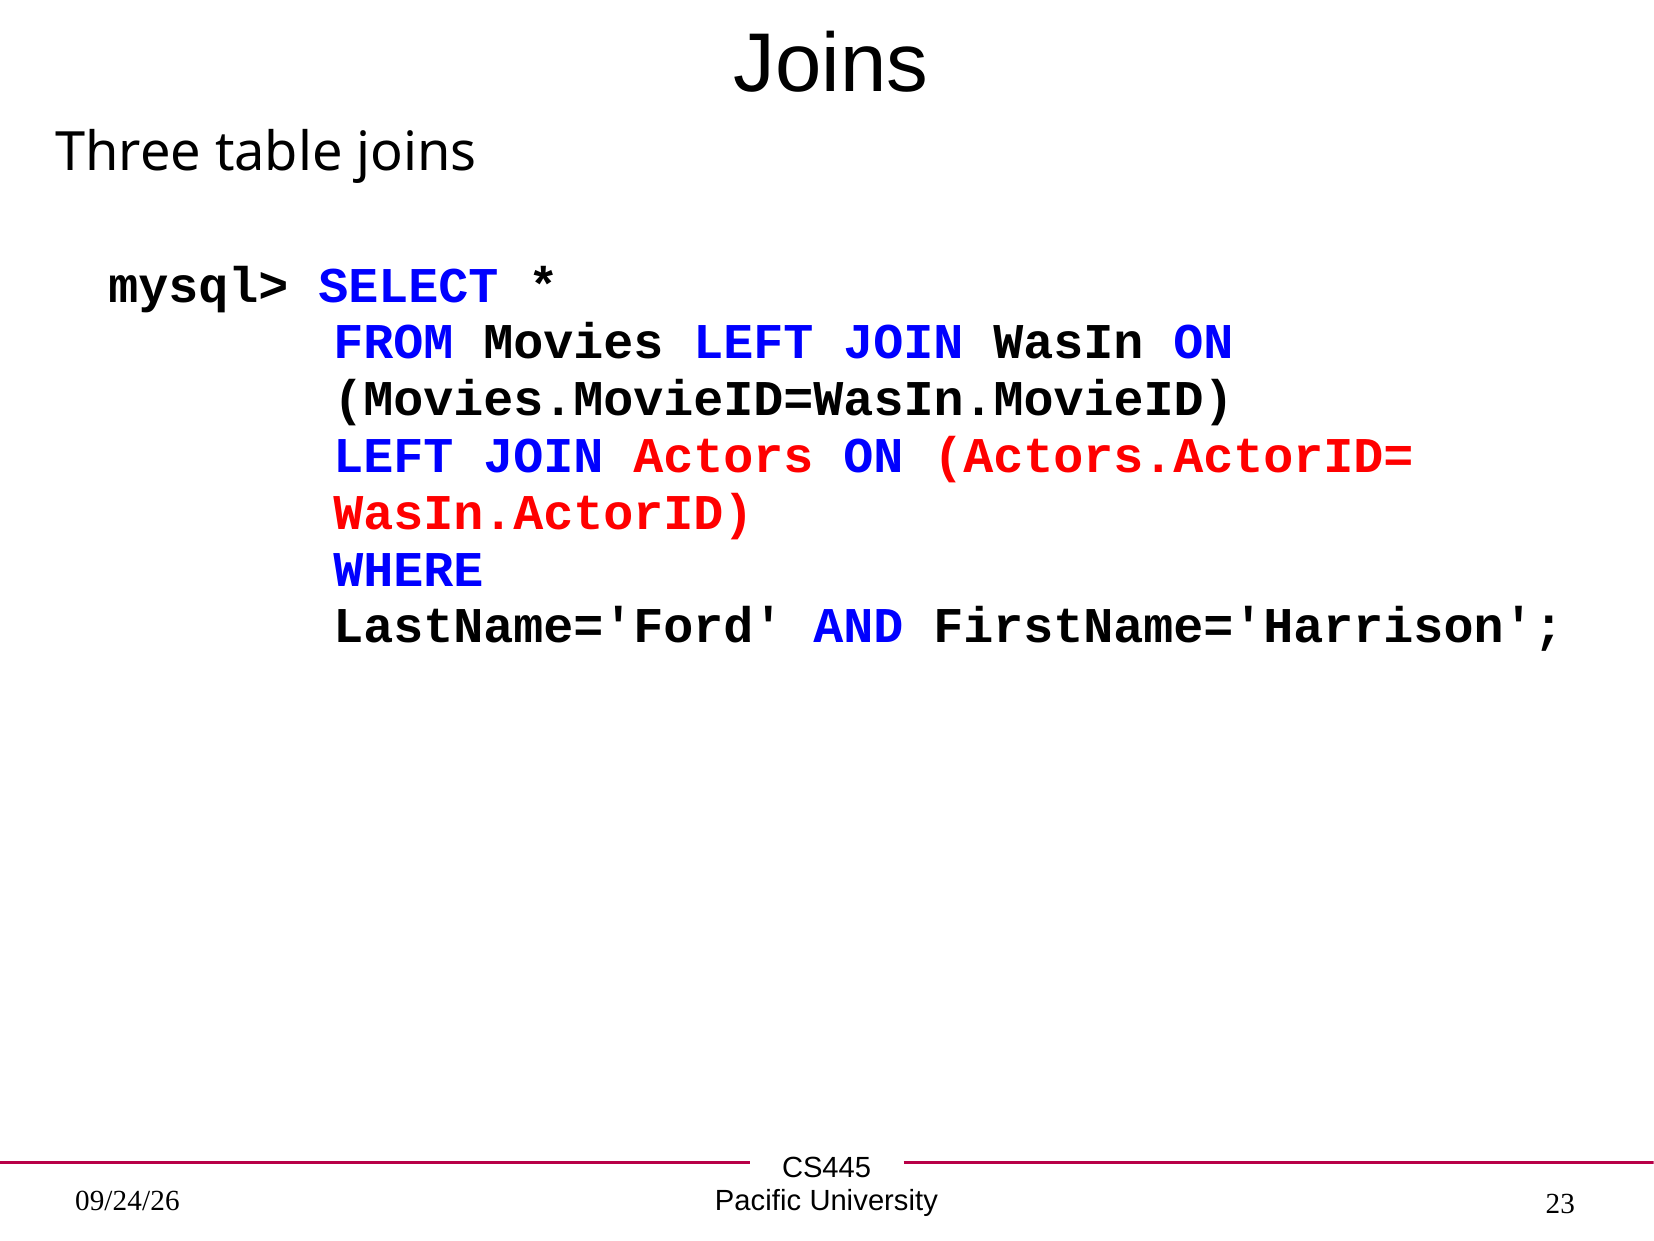

# Joins
Three table joins
mysql> SELECT *
			FROM Movies LEFT JOIN WasIn ON
			(Movies.MovieID=WasIn.MovieID)
			LEFT JOIN Actors ON (Actors.ActorID=
			WasIn.ActorID)
			WHERE
			LastName='Ford' AND FirstName='Harrison';